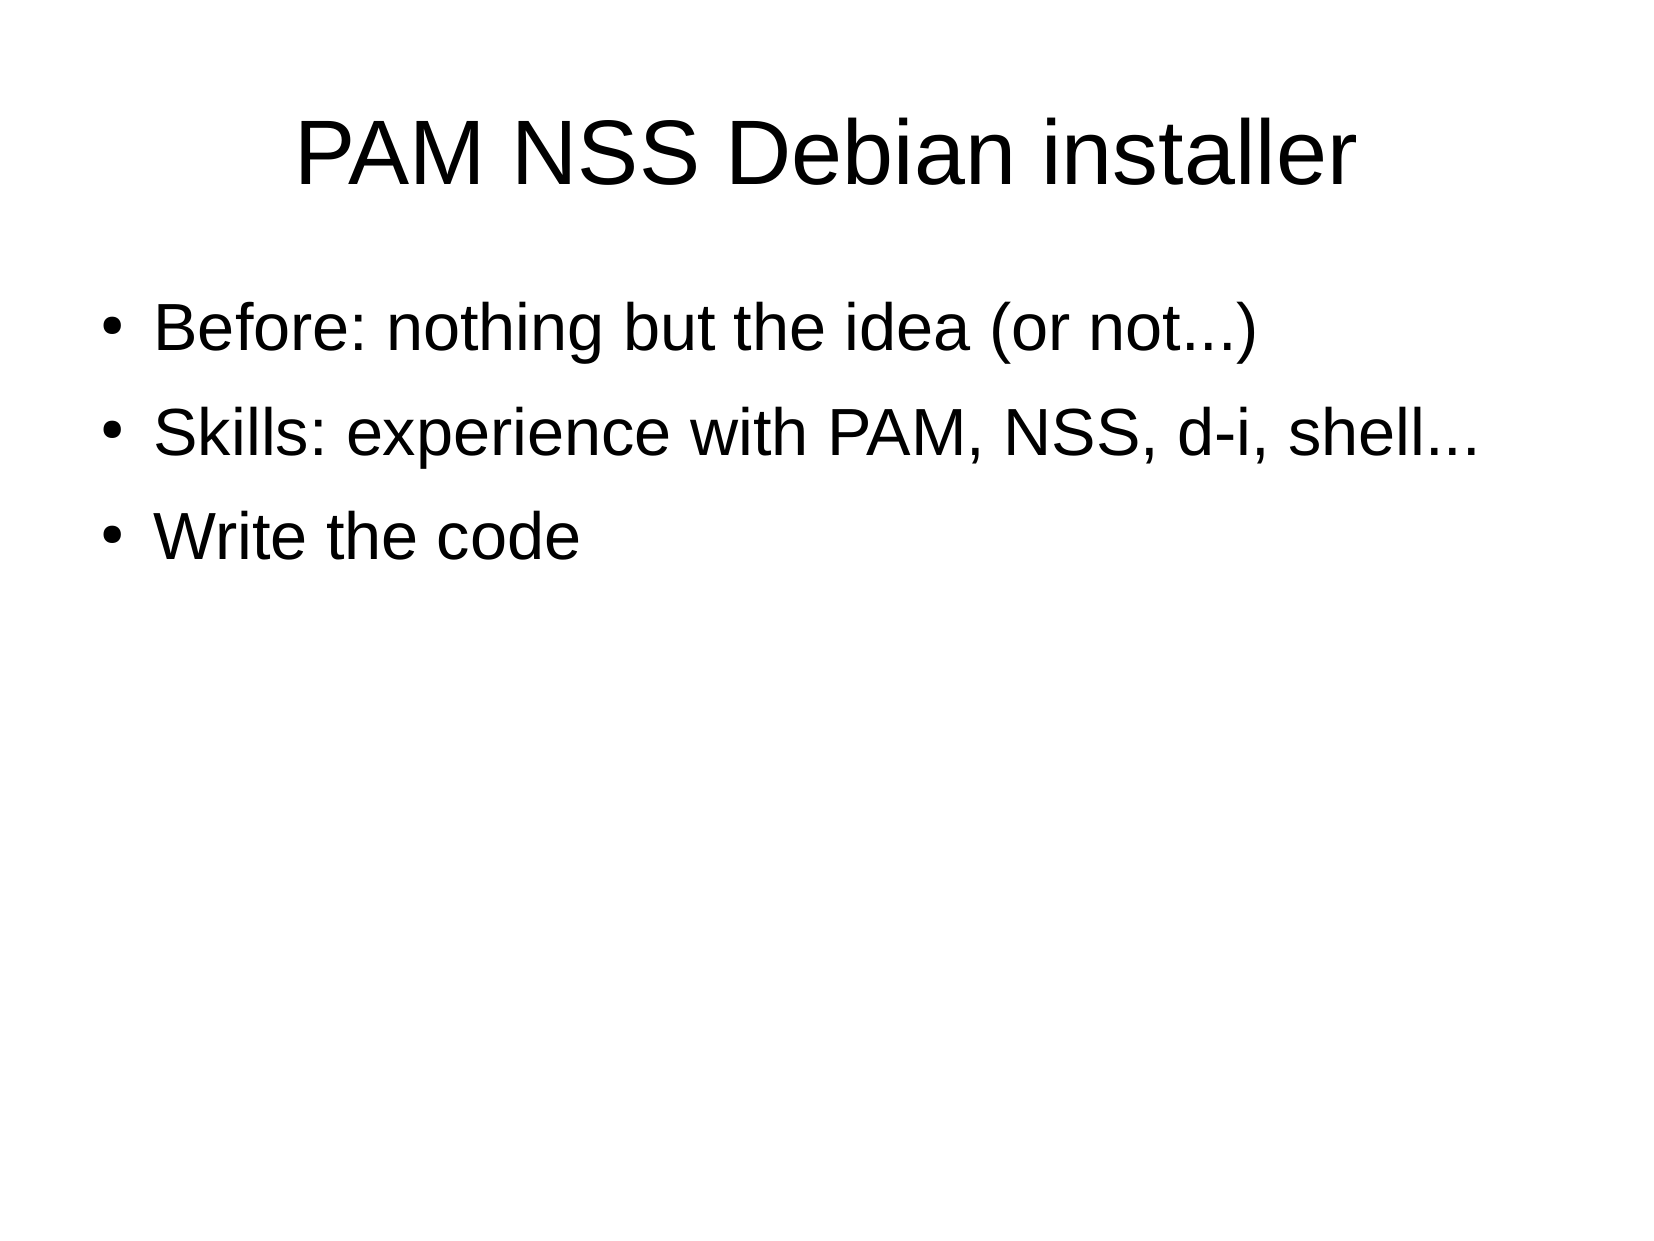

# PAM NSS Debian installer
Before: nothing but the idea (or not...)
Skills: experience with PAM, NSS, d-i, shell...
Write the code